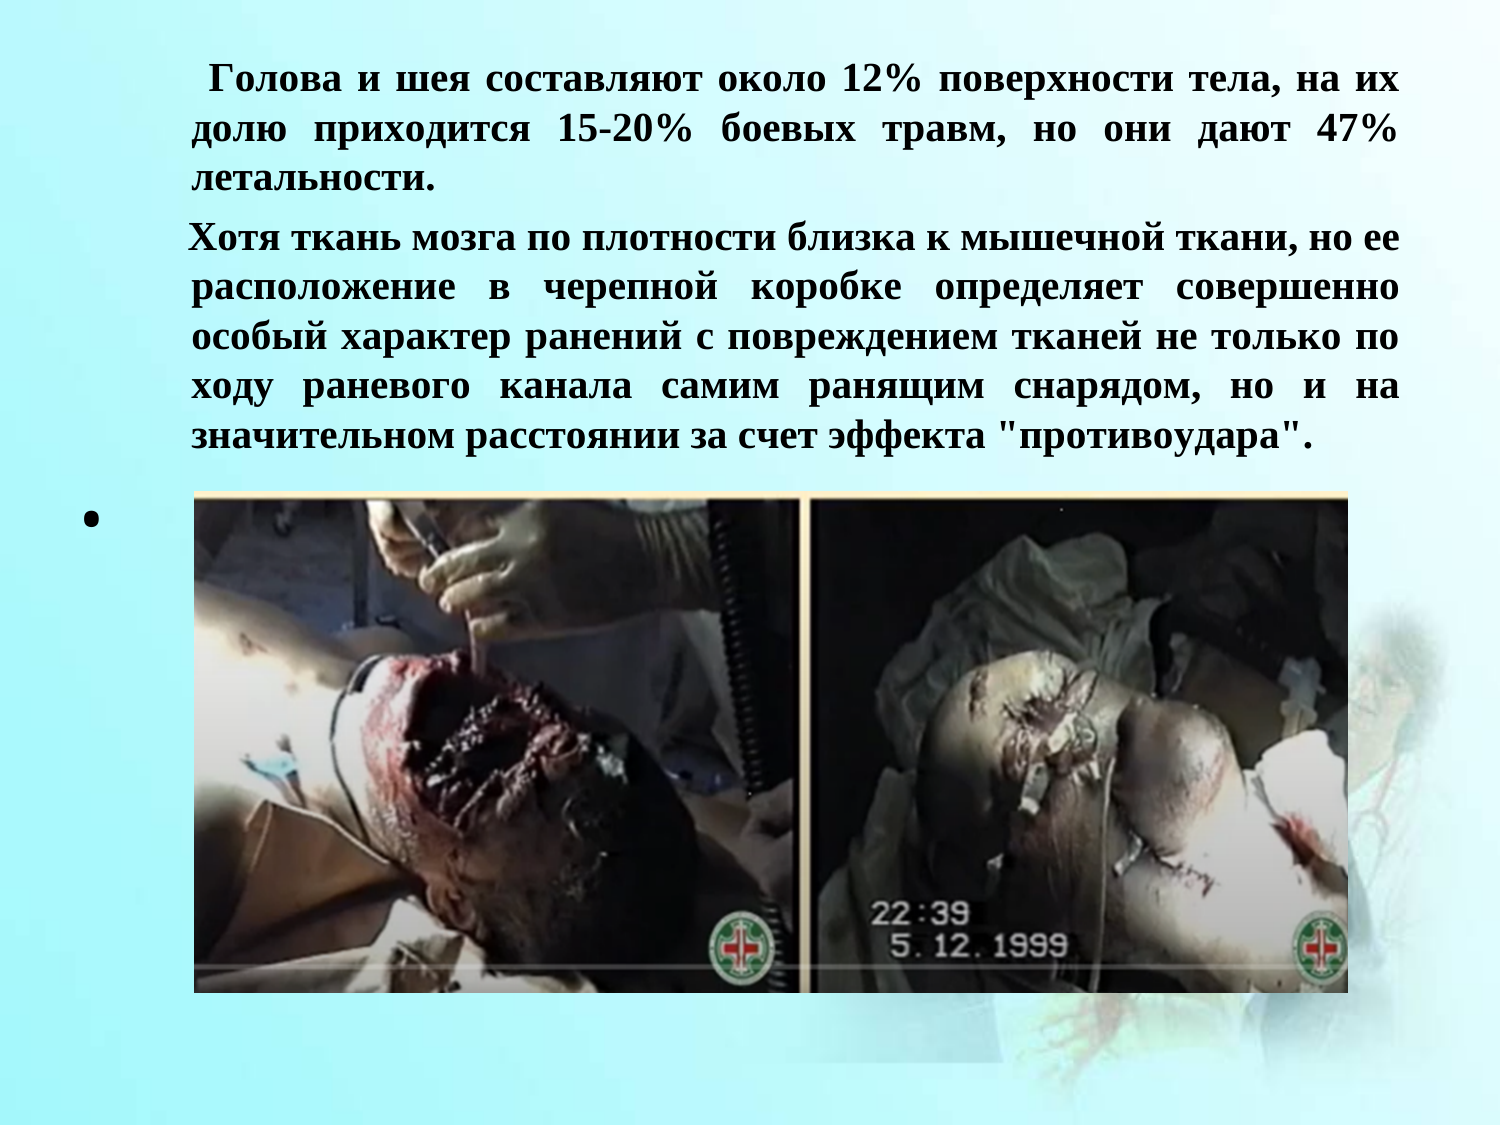

# Голова и шея составляют около 12% поверхности тела, на их долю приходится 15-20% боевых травм, но они дают 47% летальности.
 Хотя ткань мозга по плотности близка к мышечной ткани, но ее расположение в черепной коробке определяет совершенно особый характер ранений с повреждением тканей не только по ходу раневого канала самим ранящим снарядом, но и на значительном расстоянии за счет эффекта "противоудара".